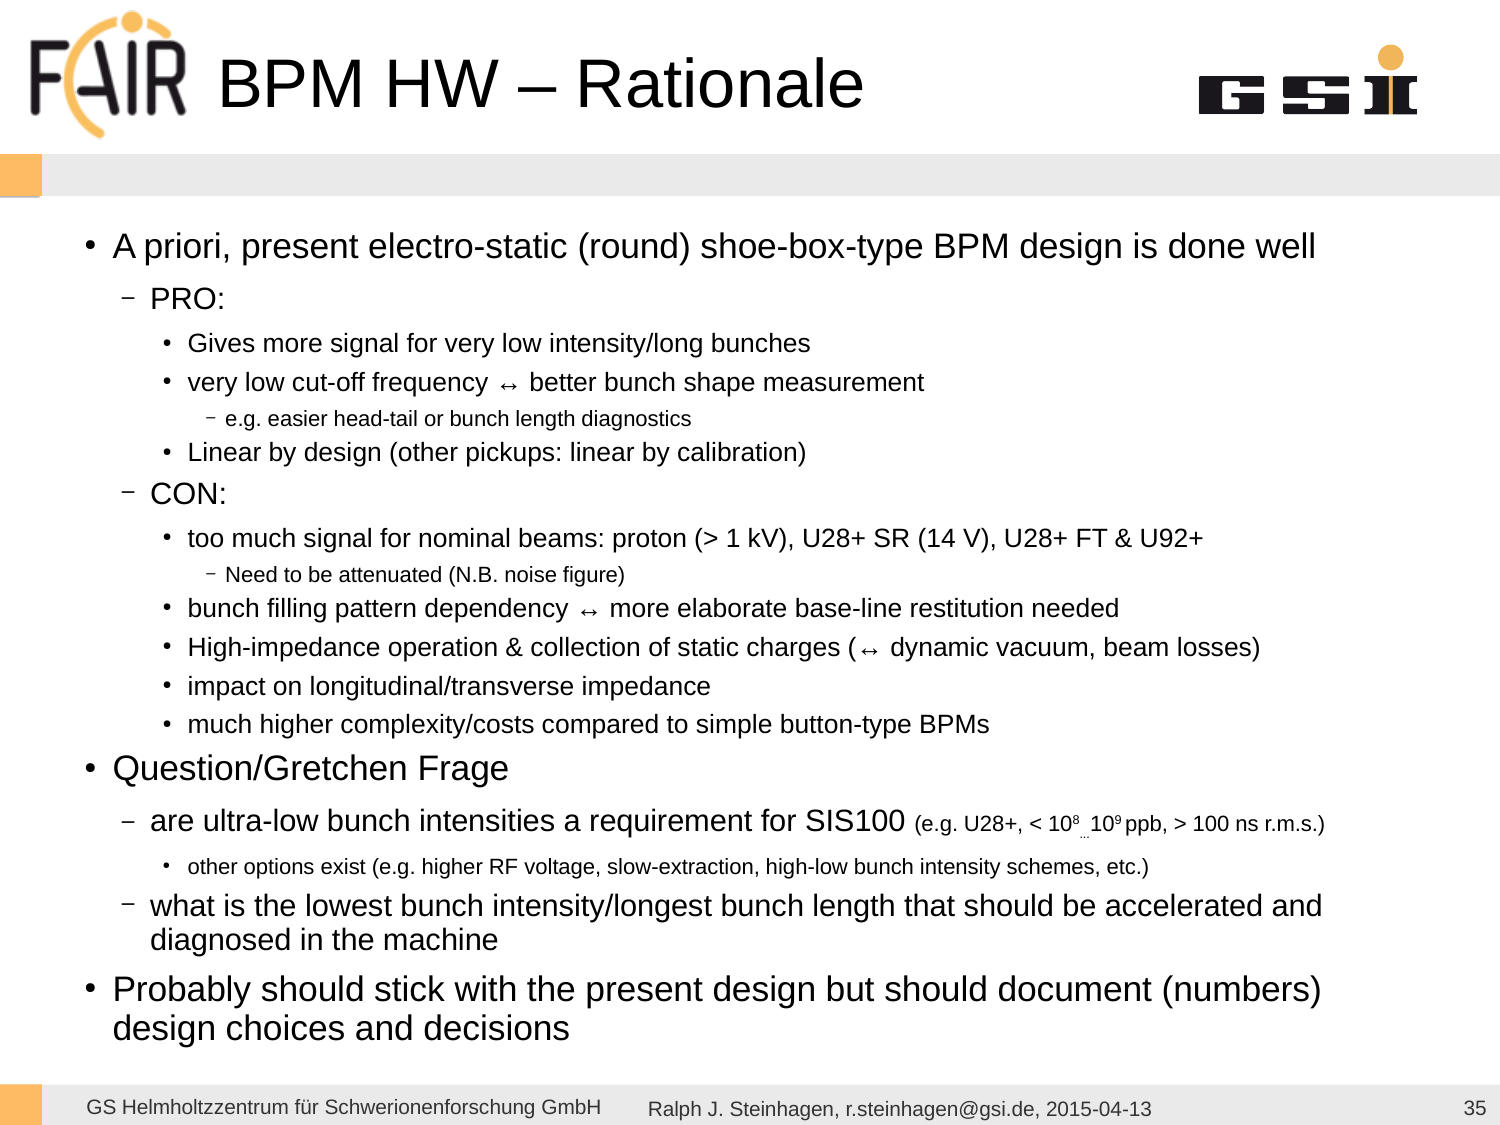

# BPM HW – Rationale
A priori, present electro-static (round) shoe-box-type BPM design is done well
PRO:
Gives more signal for very low intensity/long bunches
very low cut-off frequency ↔ better bunch shape measurement
e.g. easier head-tail or bunch length diagnostics
Linear by design (other pickups: linear by calibration)
CON:
too much signal for nominal beams: proton (> 1 kV), U28+ SR (14 V), U28+ FT & U92+
Need to be attenuated (N.B. noise figure)
bunch filling pattern dependency ↔ more elaborate base-line restitution needed
High-impedance operation & collection of static charges (↔ dynamic vacuum, beam losses)
impact on longitudinal/transverse impedance
much higher complexity/costs compared to simple button-type BPMs
Question/Gretchen Frage
are ultra-low bunch intensities a requirement for SIS100 (e.g. U28+, < 108...109 ppb, > 100 ns r.m.s.)
other options exist (e.g. higher RF voltage, slow-extraction, high-low bunch intensity schemes, etc.)
what is the lowest bunch intensity/longest bunch length that should be accelerated and diagnosed in the machine
Probably should stick with the present design but should document (numbers) design choices and decisions